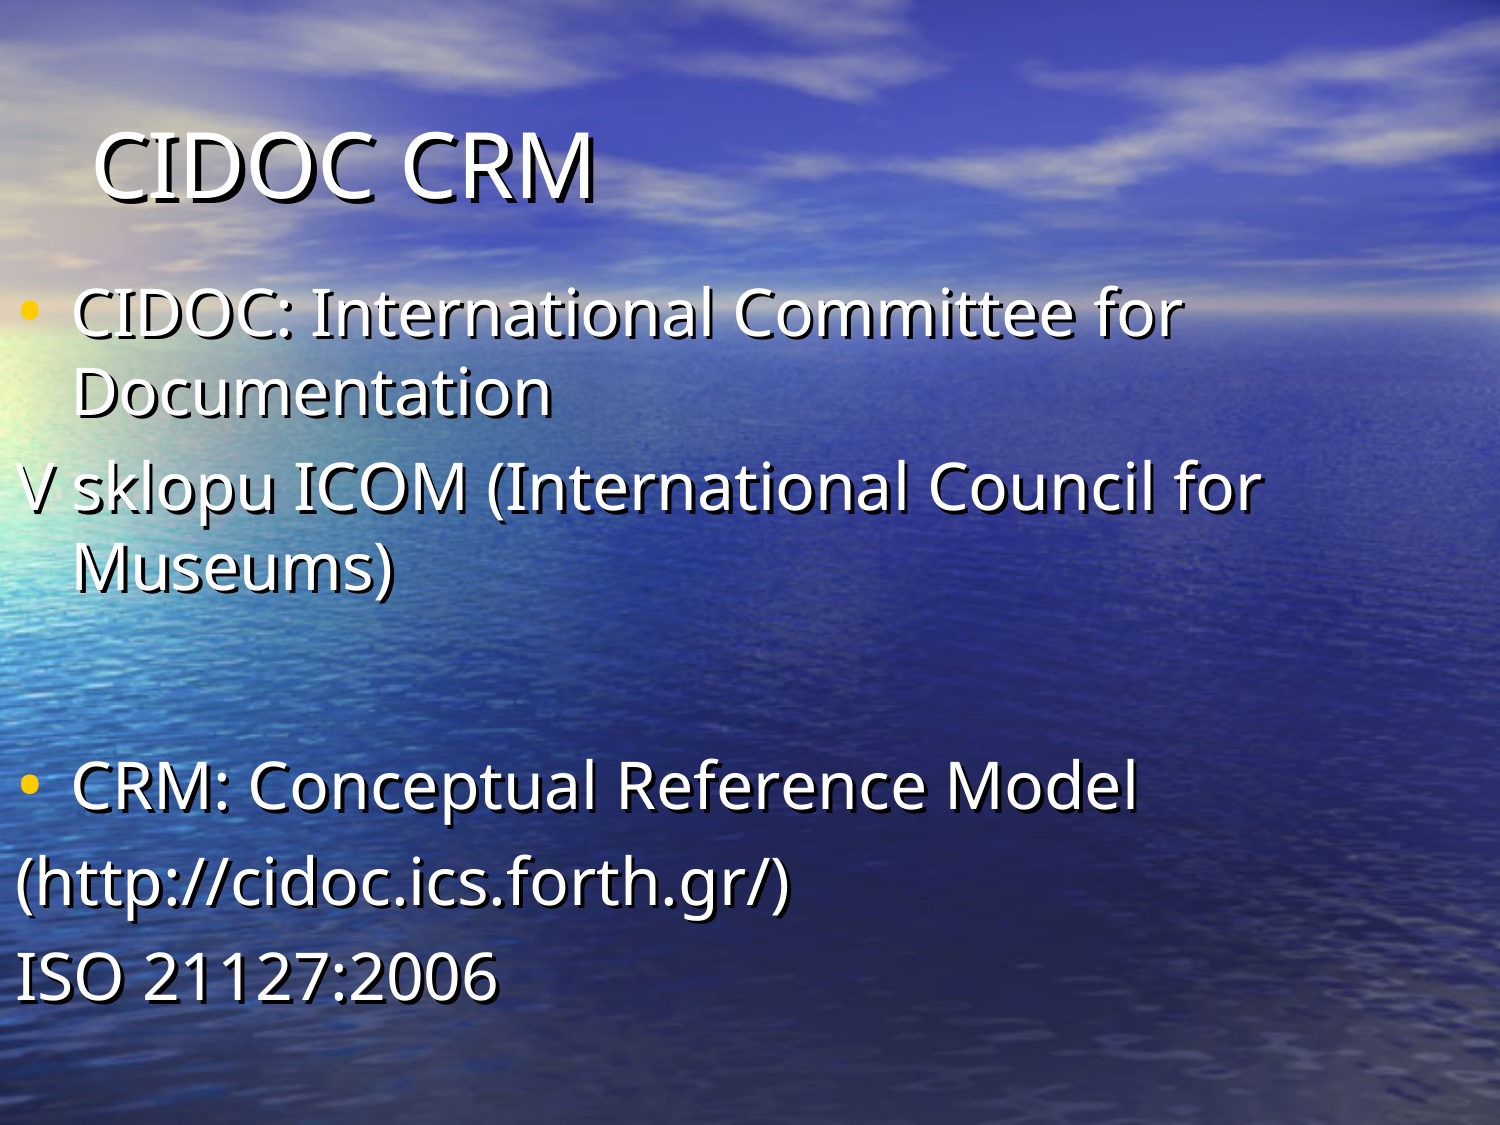

# CIDOC CRM
CIDOC: International Committee for Documentation
V sklopu ICOM (International Council for Museums)
CRM: Conceptual Reference Model
(http://cidoc.ics.forth.gr/)
ISO 21127:2006